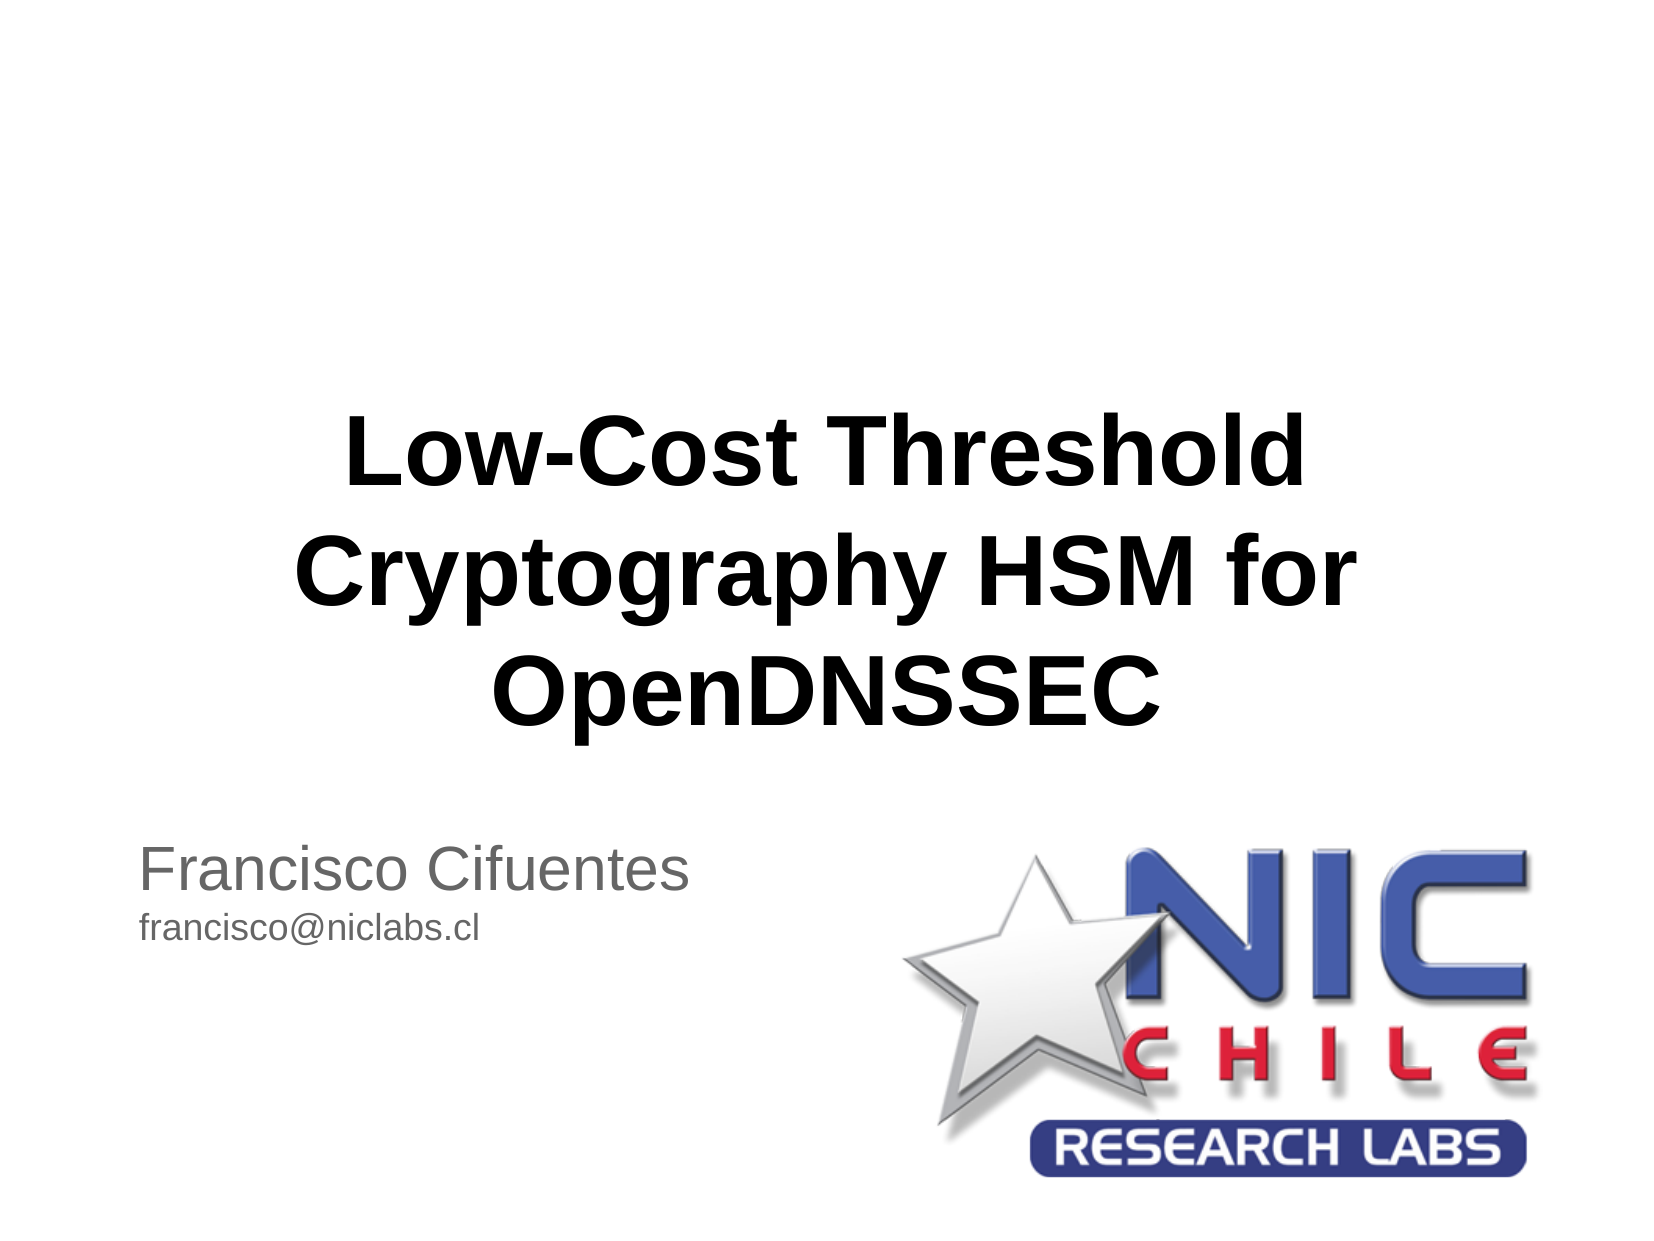

# Low-Cost Threshold Cryptography HSM for OpenDNSSEC
Francisco Cifuentes
francisco@niclabs.cl